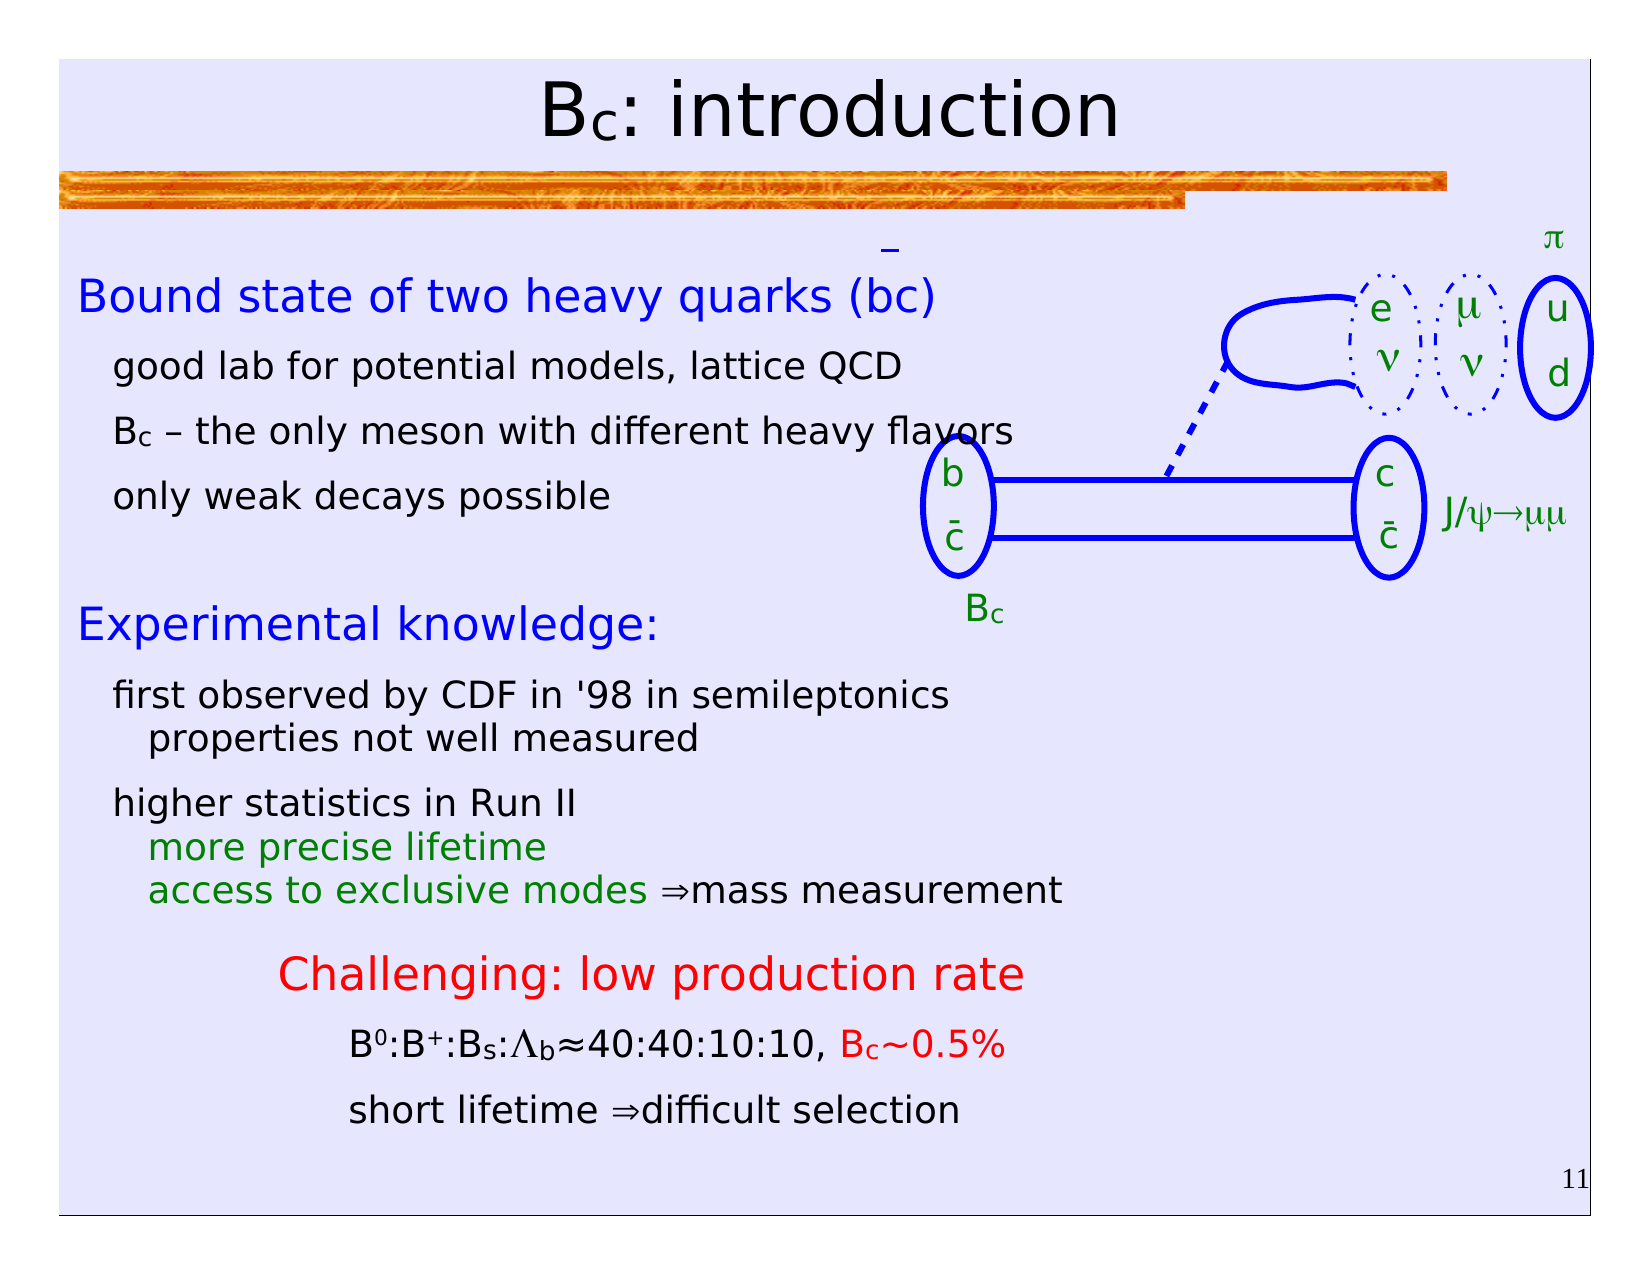

Bc: introduction
p
Bound state of two heavy quarks (bc)
good lab for potential models, lattice QCD
Bc – the only meson with different heavy flavors
only weak decays possible
e
m
u
n
n
d
b
c
J/ymm
-
-
c
c
Experimental knowledge:
first observed by CDF in '98 in semileptonics
properties not well measured
higher statistics in Run II
more precise lifetime
access to exclusive modes mass measurement
Bc
Challenging: low production rate
B0:B+:Bs:Lb≈40:40:10:10, Bc~0.5%
short lifetime Þdifficult selection
11